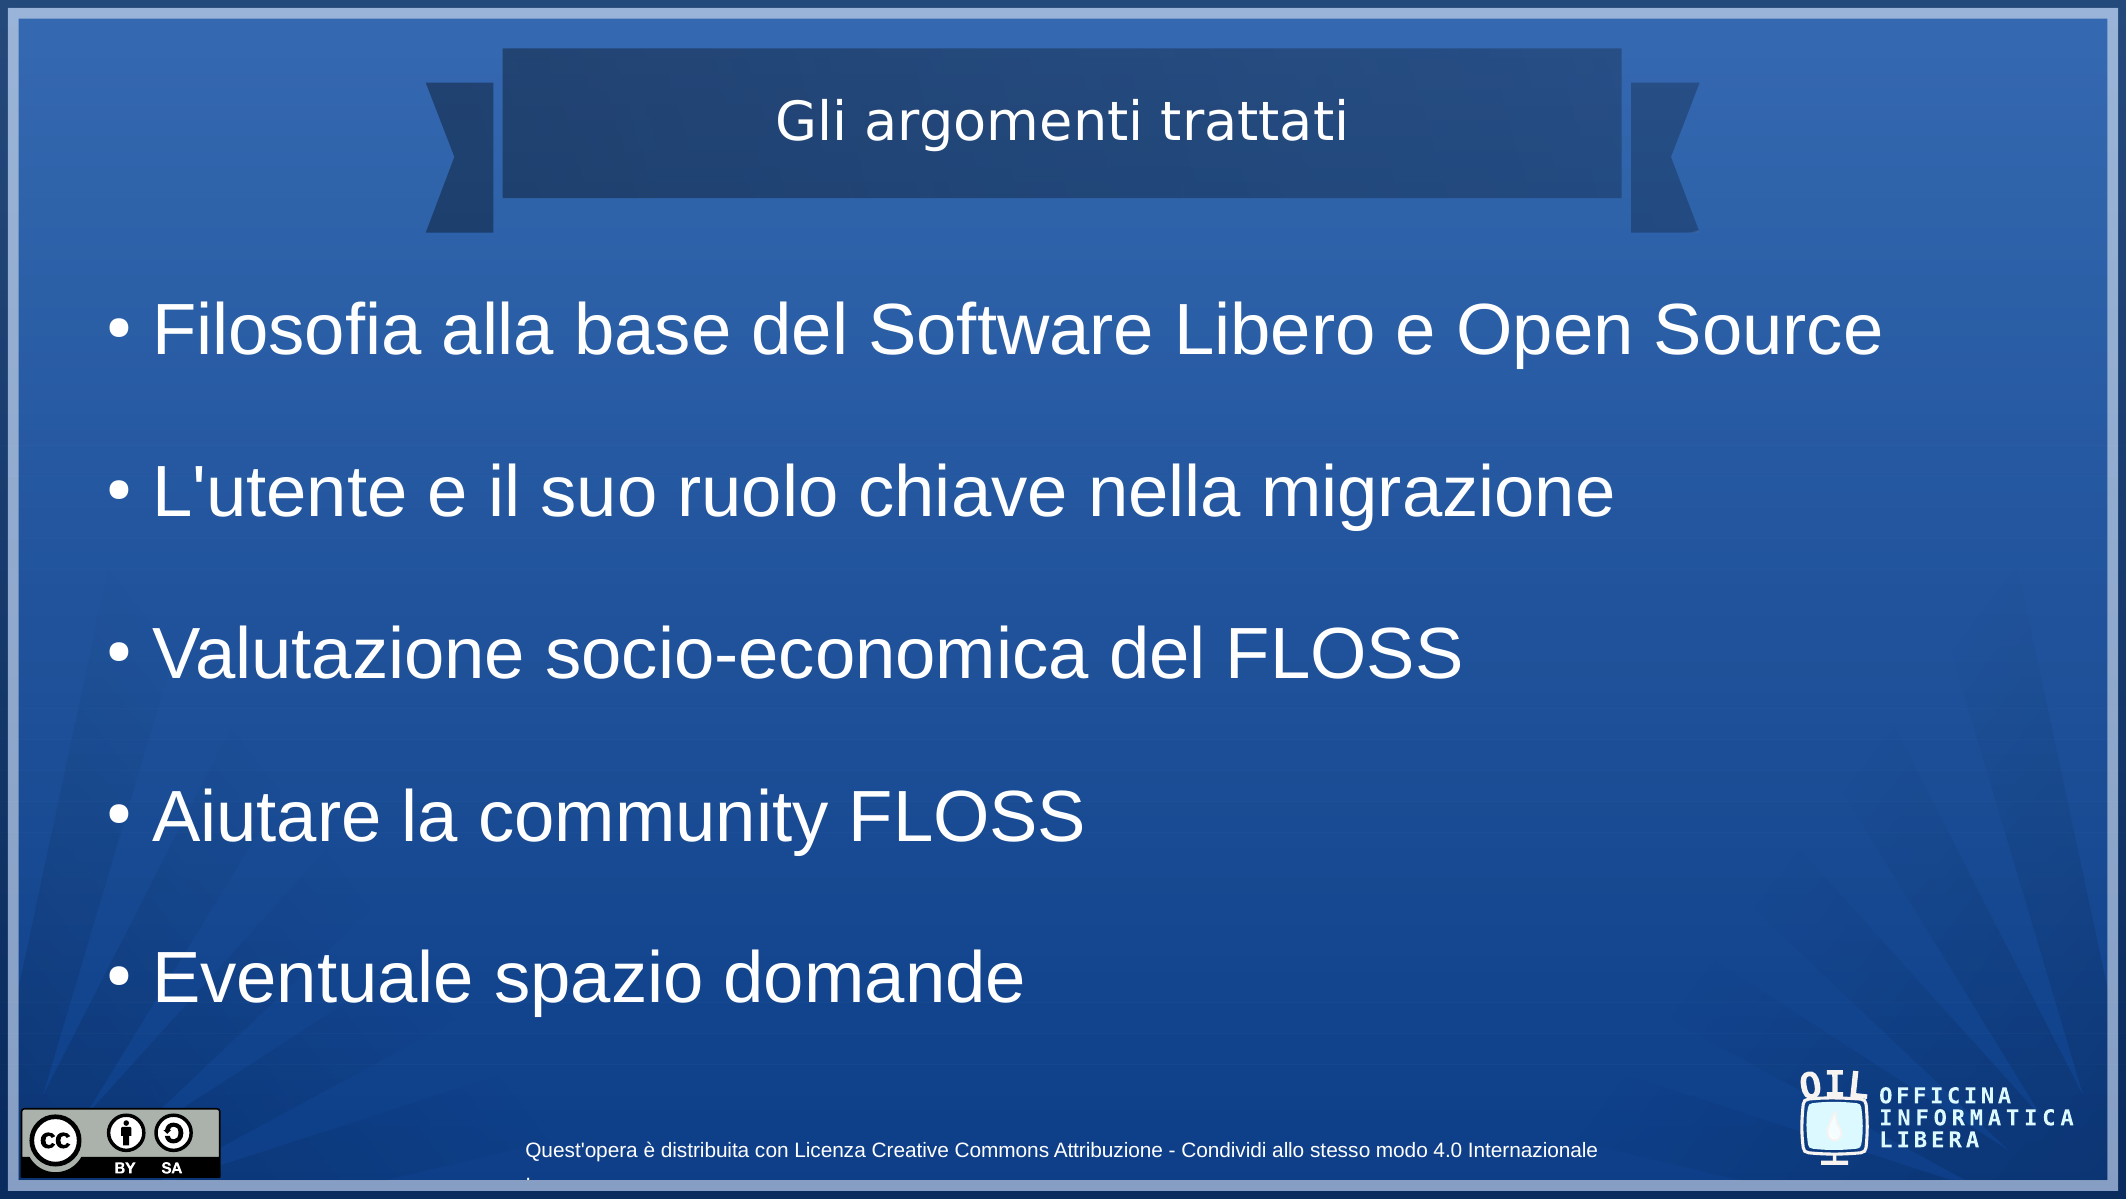

# Gli argomenti trattati
 Filosofia alla base del Software Libero e Open Source
 L'utente e il suo ruolo chiave nella migrazione
 Valutazione socio-economica del FLOSS
 Aiutare la community FLOSS
 Eventuale spazio domande
Quest'opera è distribuita con Licenza Creative Commons Attribuzione - Condividi allo stesso modo 4.0 Internazionale.